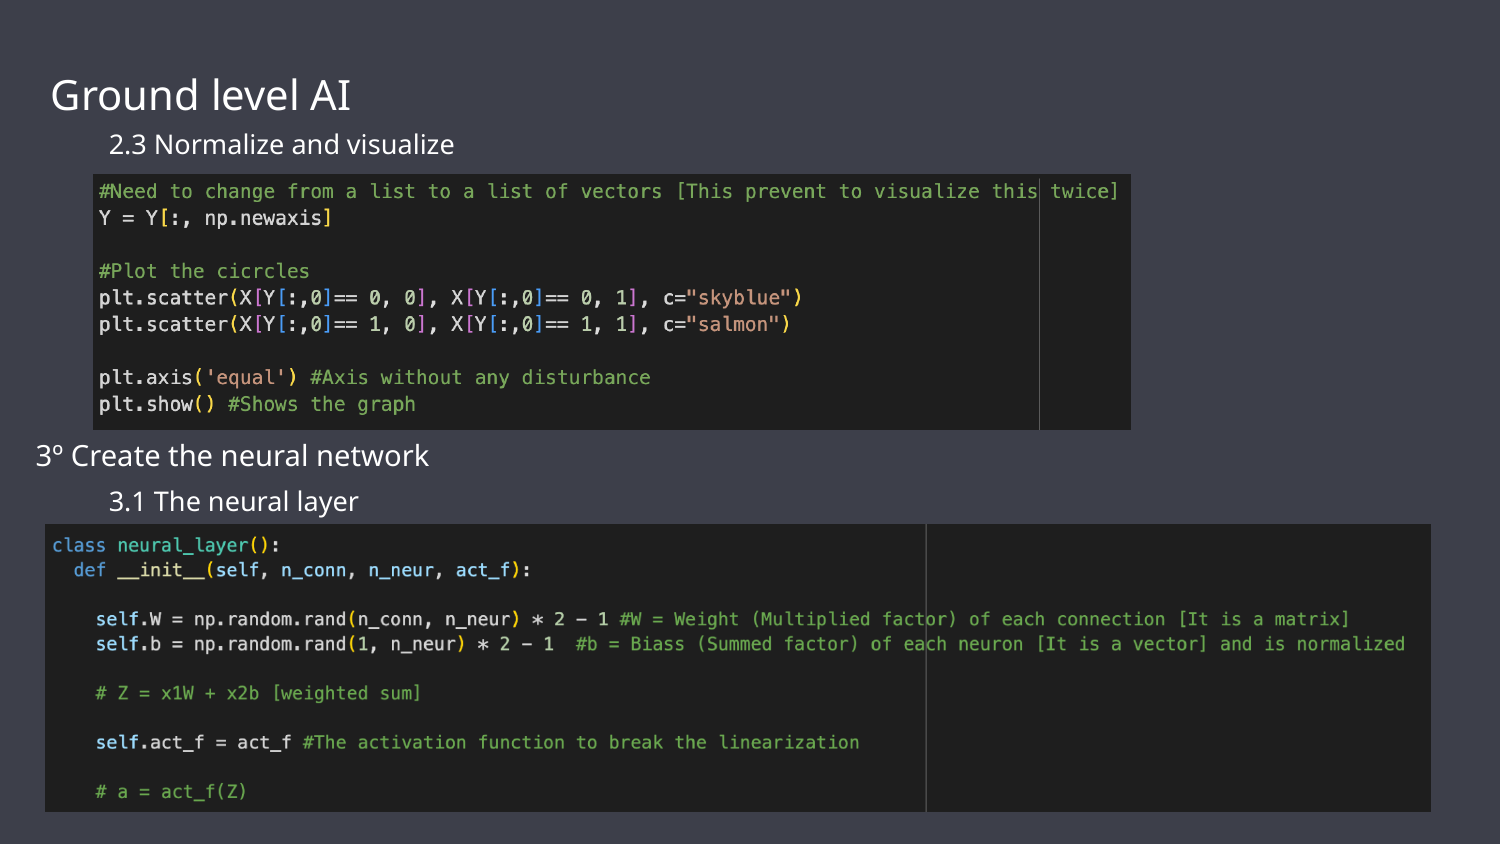

Ground level AI
2.3 Normalize and visualize
3º Create the neural network
3.1 The neural layer